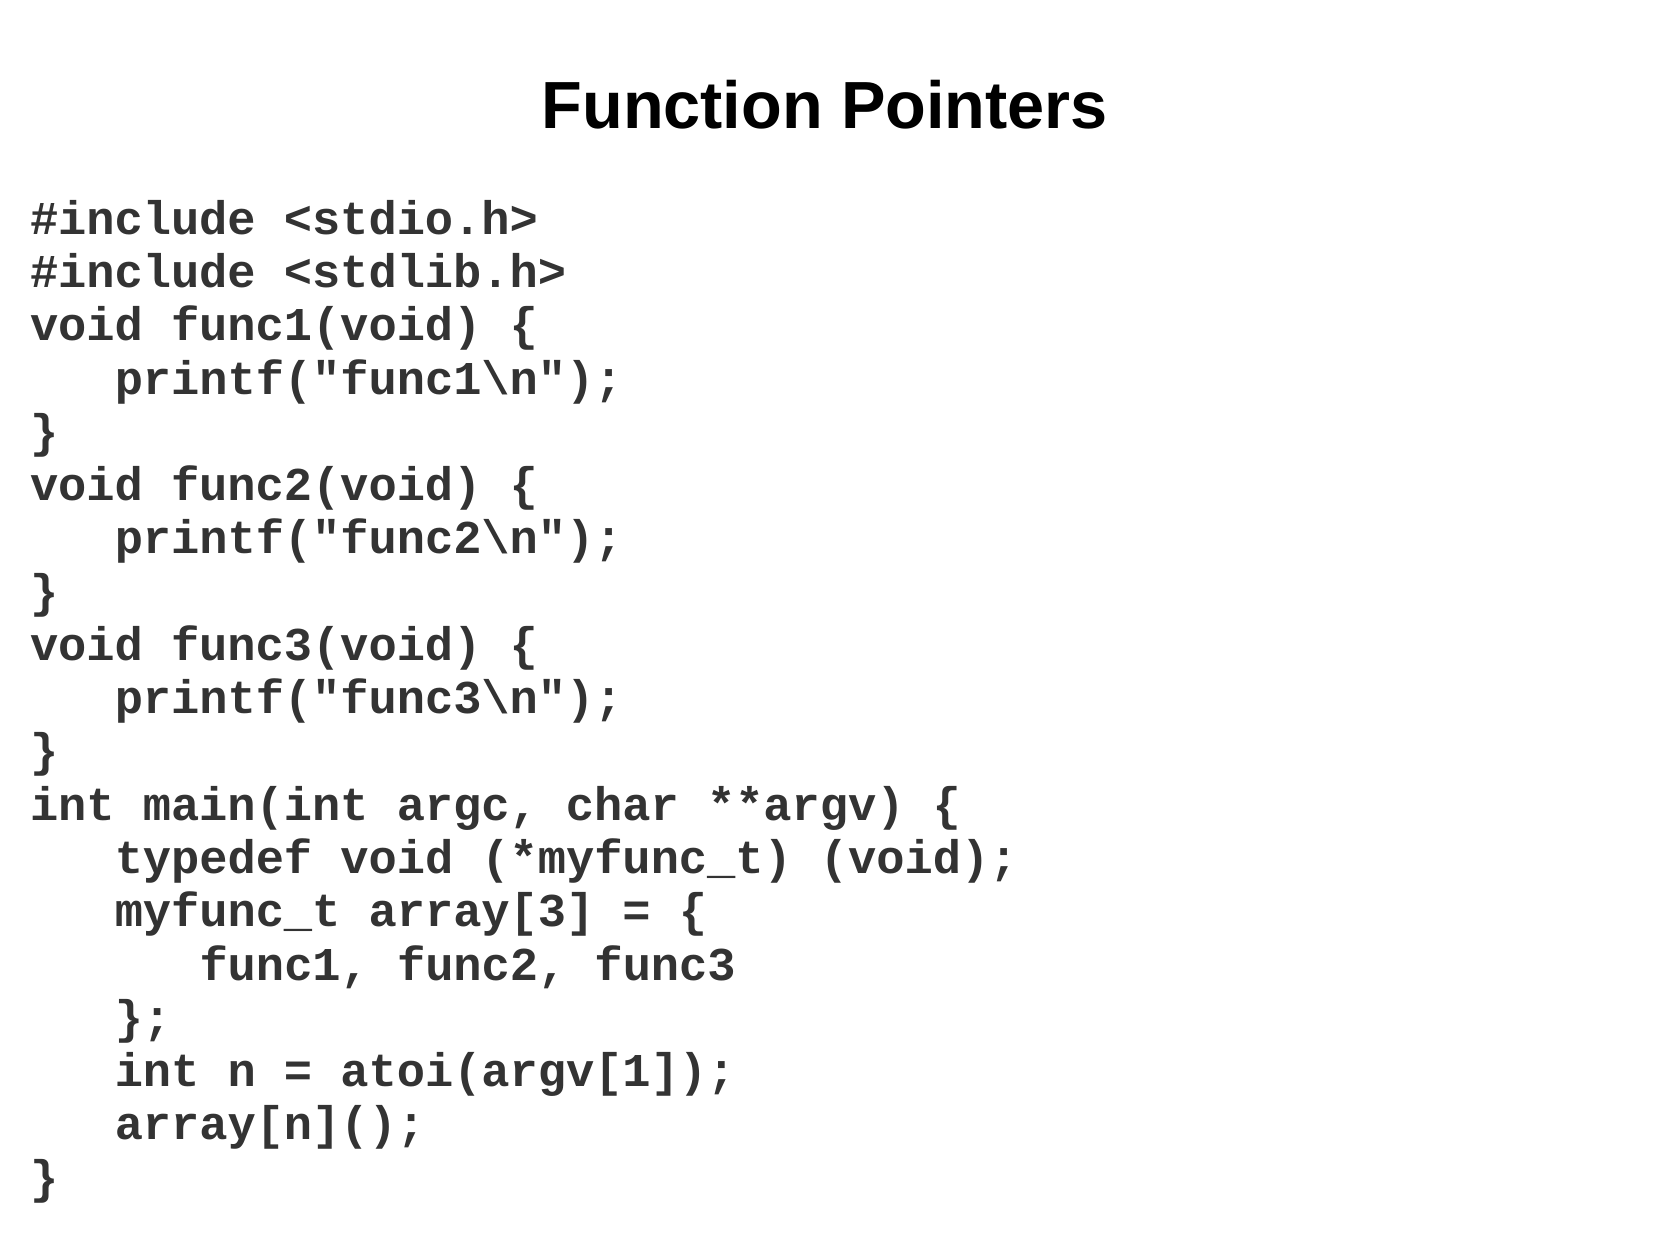

# Function Pointers
#include <stdio.h>
#include <stdlib.h>
void func1(void) {
 printf("func1\n");
}
void func2(void) {
 printf("func2\n");
}
void func3(void) {
 printf("func3\n");
}
int main(int argc, char **argv) {
 typedef void (*myfunc_t) (void);
 myfunc_t array[3] = {
 func1, func2, func3
 };
 int n = atoi(argv[1]);
 array[n]();
}